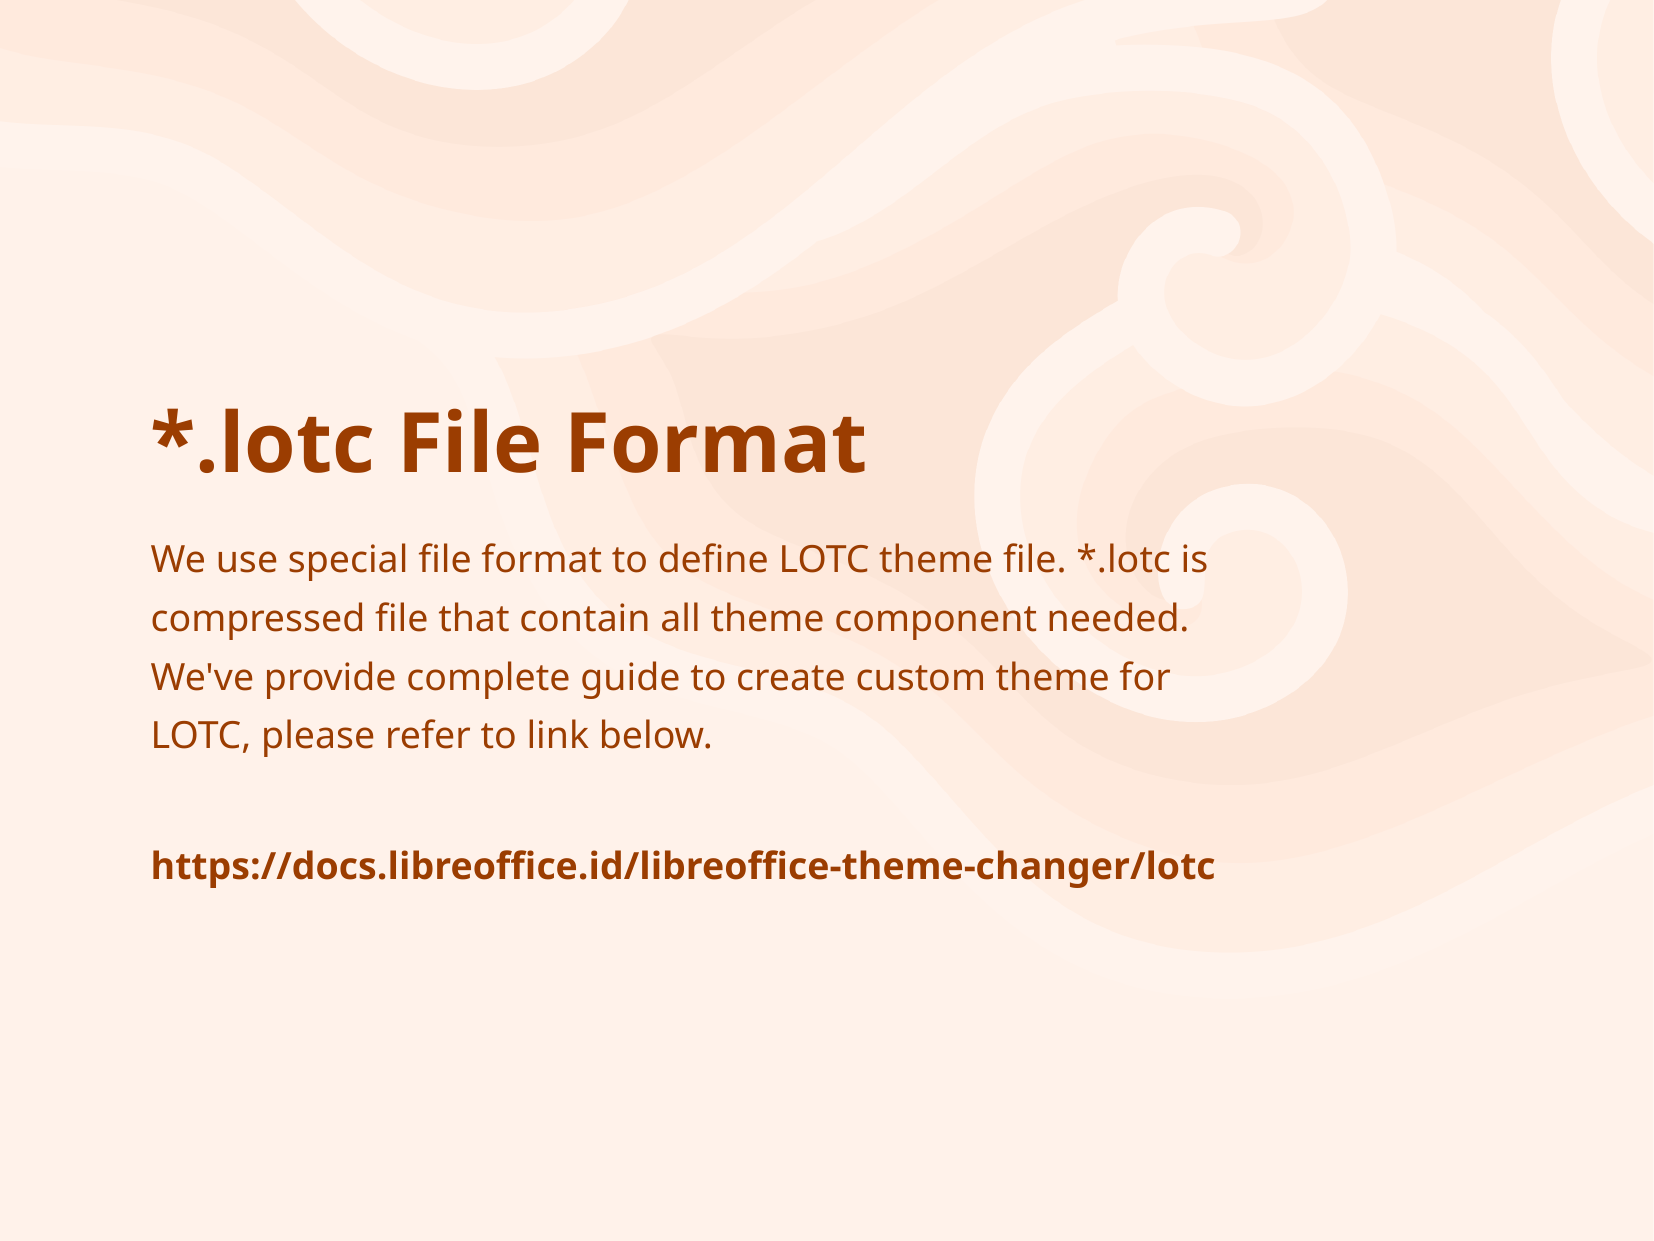

*.lotc File Format
We use special file format to define LOTC theme file. *.lotc is compressed file that contain all theme component needed. We've provide complete guide to create custom theme for LOTC, please refer to link below.
https://docs.libreoffice.id/libreoffice-theme-changer/lotc